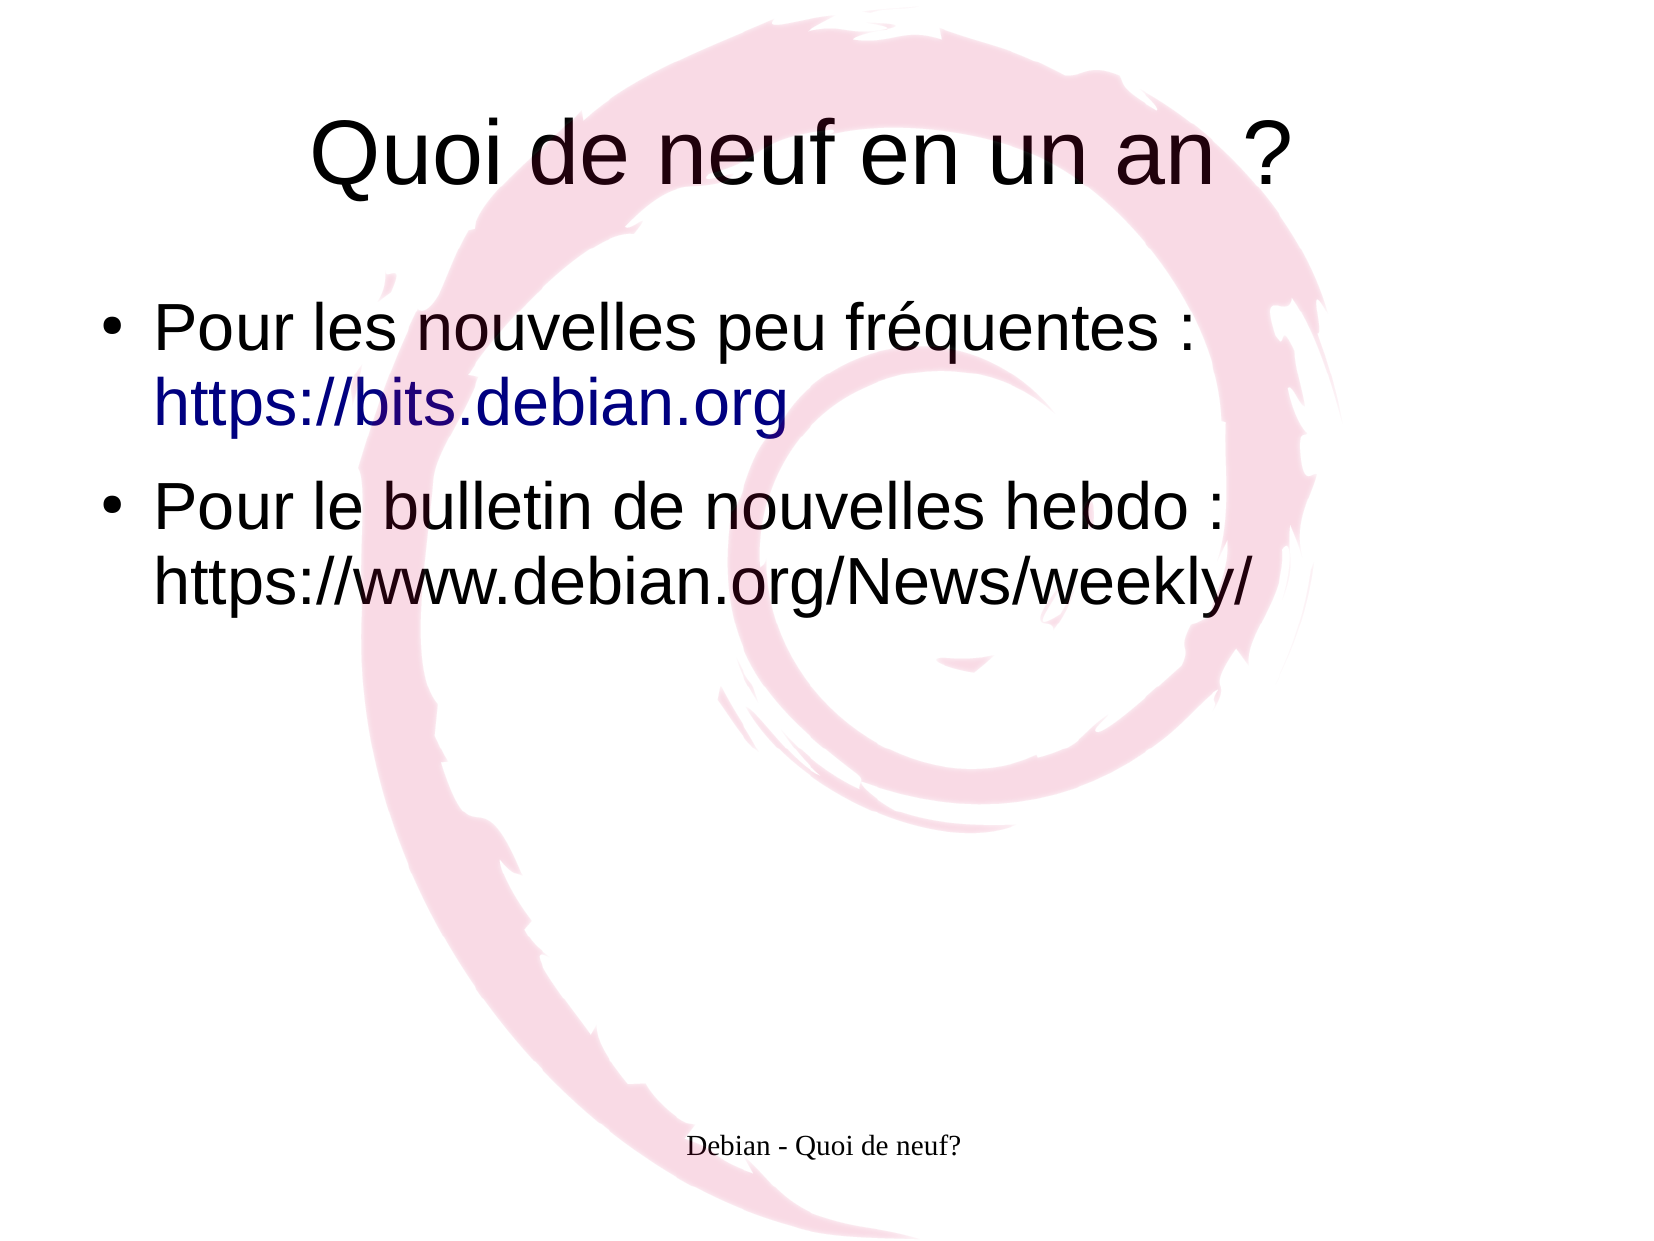

# Quoi de neuf en un an ?
Pour les nouvelles peu fréquentes : https://bits.debian.org
Pour le bulletin de nouvelles hebdo : https://www.debian.org/News/weekly/
Debian - Quoi de neuf?